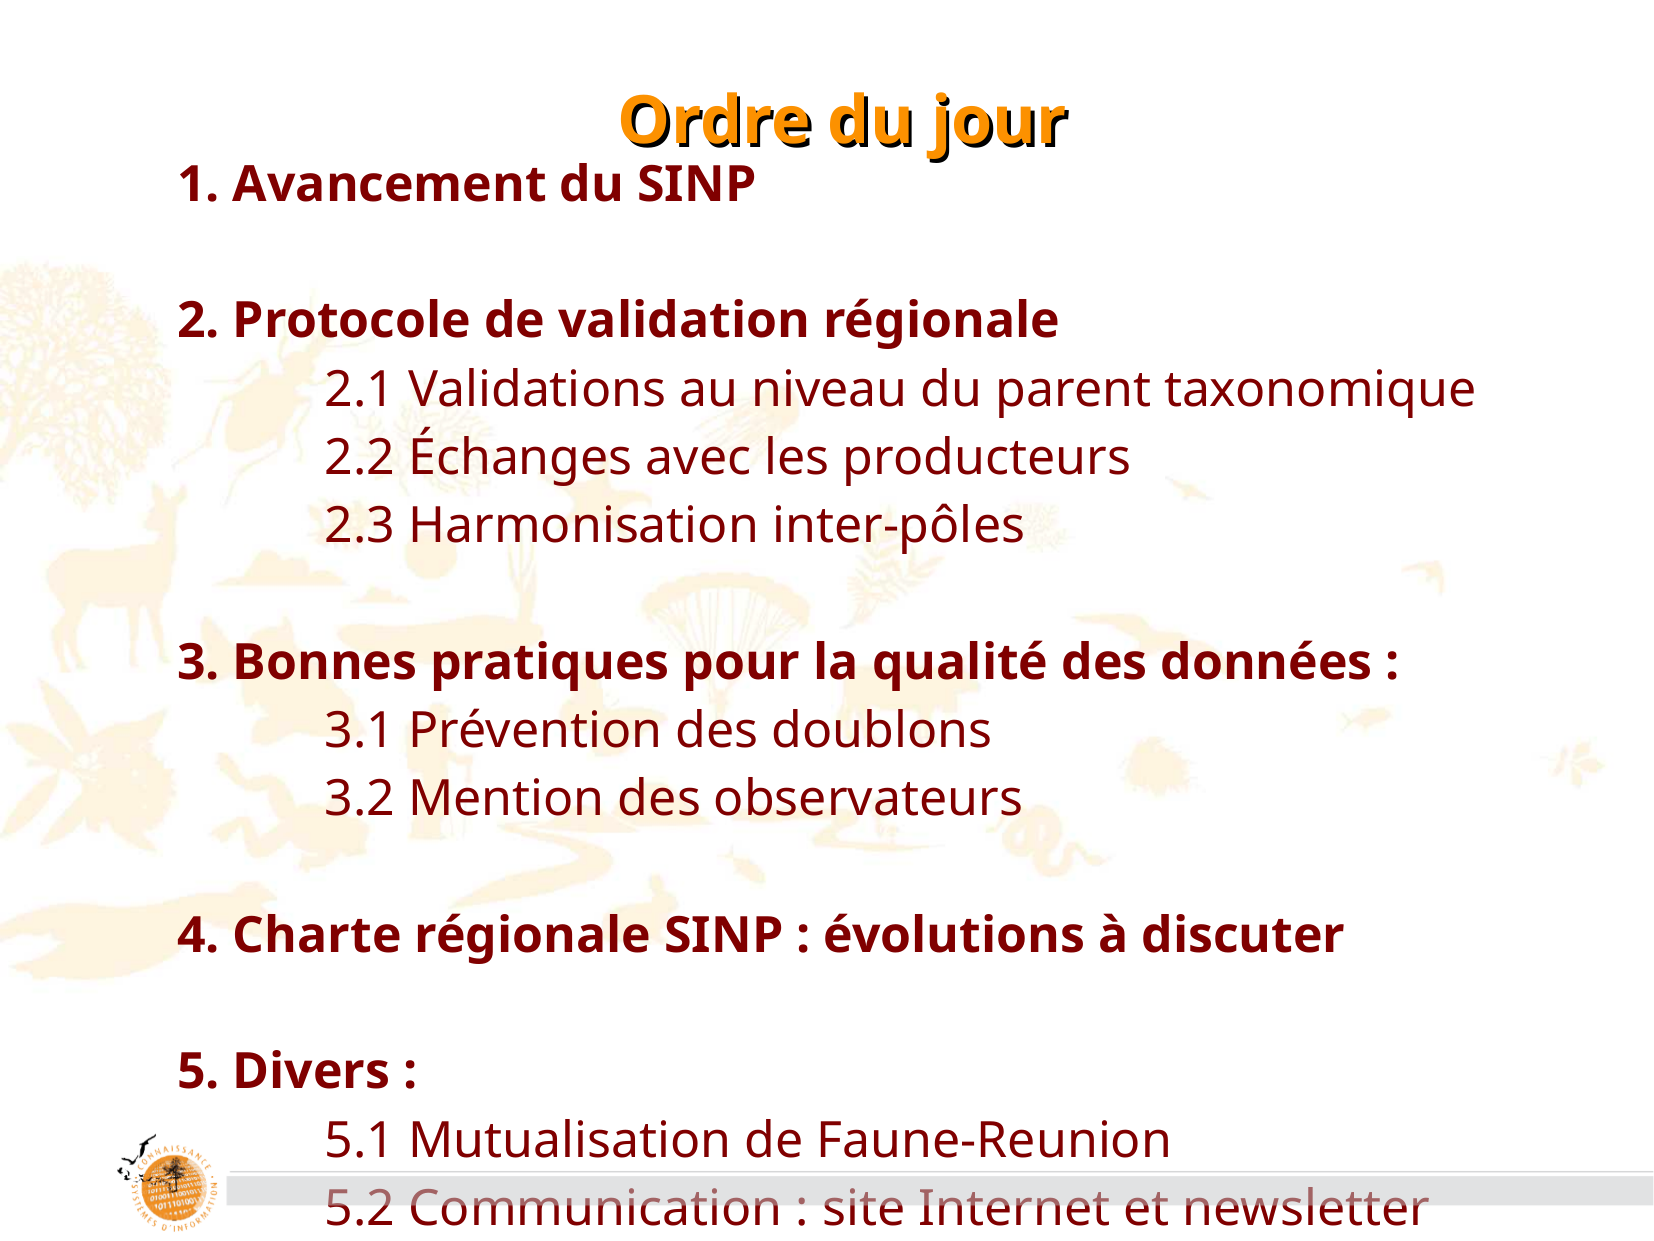

# Ordre du jour
1. Avancement du SINP
2. Protocole de validation régionale
		2.1 Validations au niveau du parent taxonomique
		2.2 Échanges avec les producteurs
		2.3 Harmonisation inter-pôles
3. Bonnes pratiques pour la qualité des données :
		3.1 Prévention des doublons
		3.2 Mention des observateurs
4. Charte régionale SINP : évolutions à discuter
5. Divers :
		5.1 Mutualisation de Faune-Reunion
		5.2 Communication : site Internet et newsletter
Cotech SINP - 29/11/2018
2